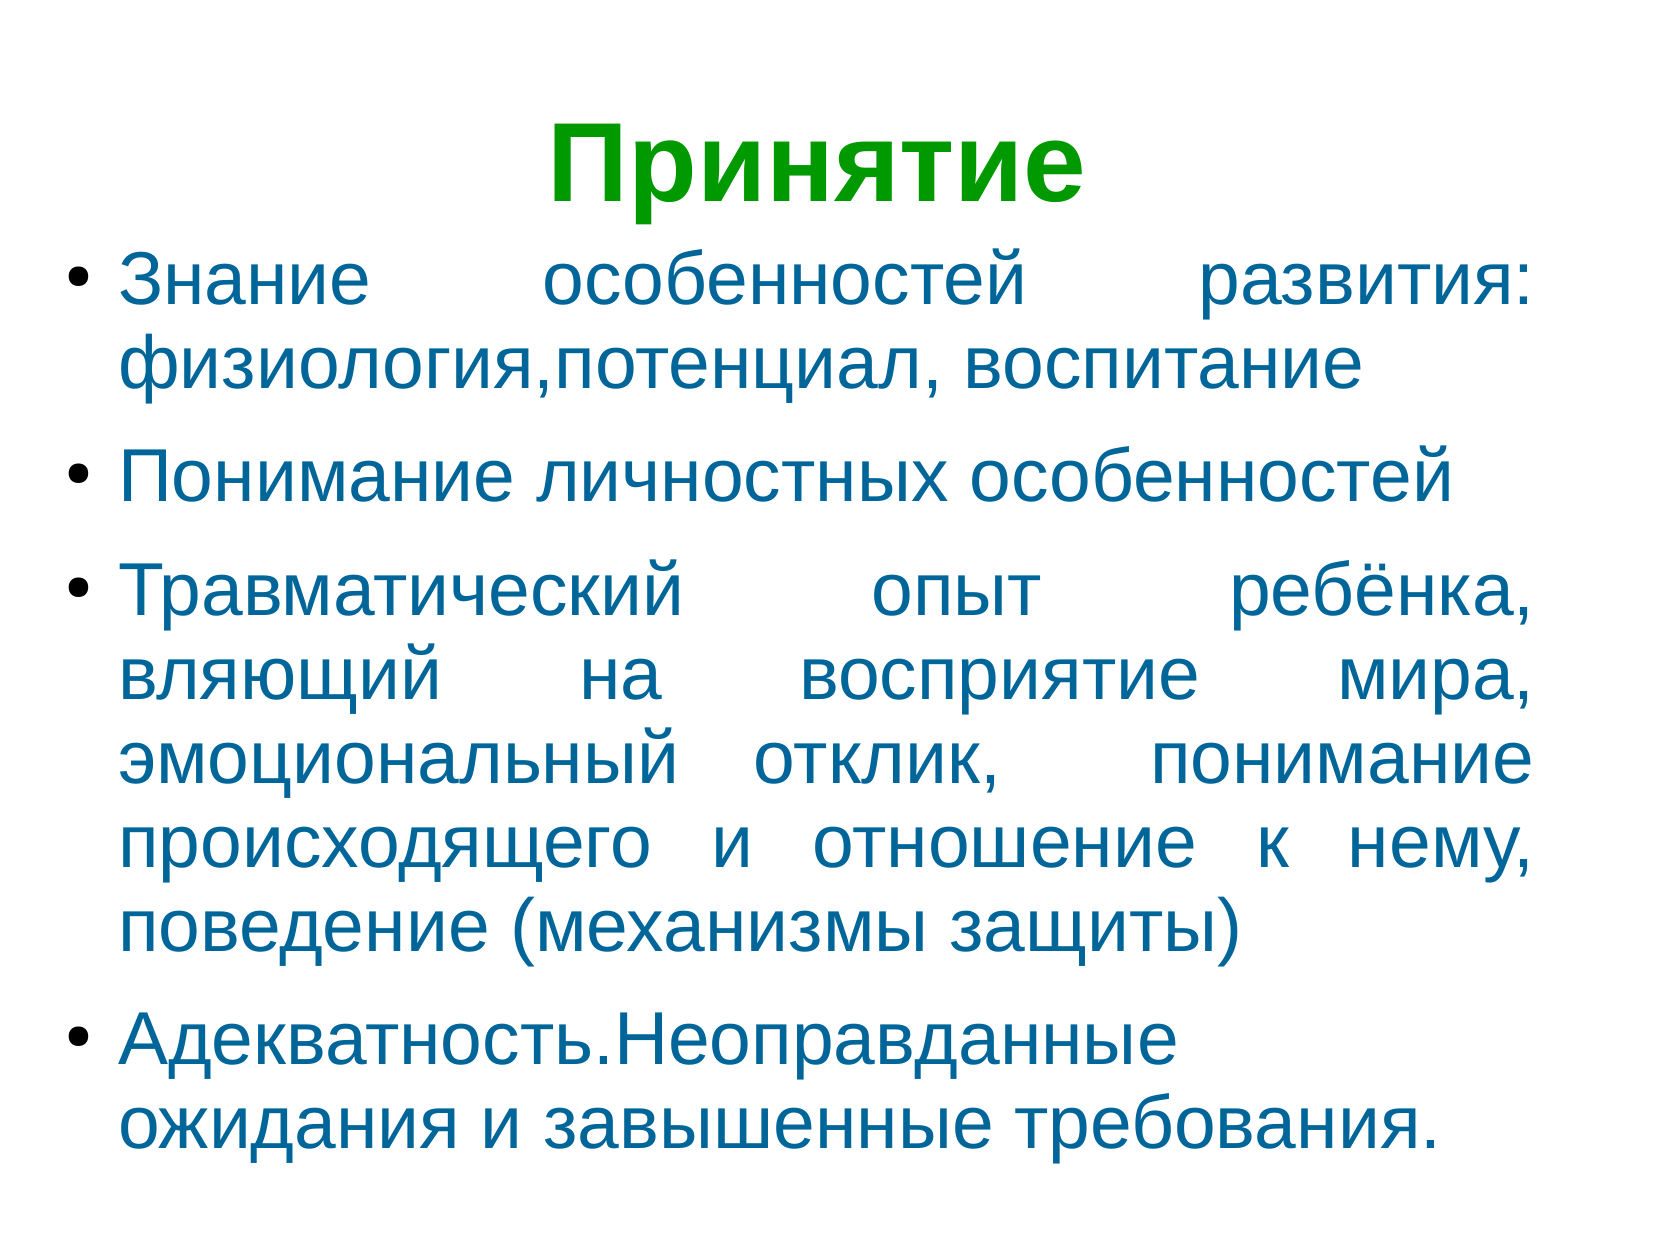

# Принятие
Знание особенностей развития: физиология,потенциал, воспитание
Понимание личностных особенностей
Травматический опыт ребёнка, вляющий на восприятие мира, эмоциональный отклик, понимание происходящего и отношение к нему, поведение (механизмы защиты)
Адекватность.Неоправданные ожидания и завышенные требования.